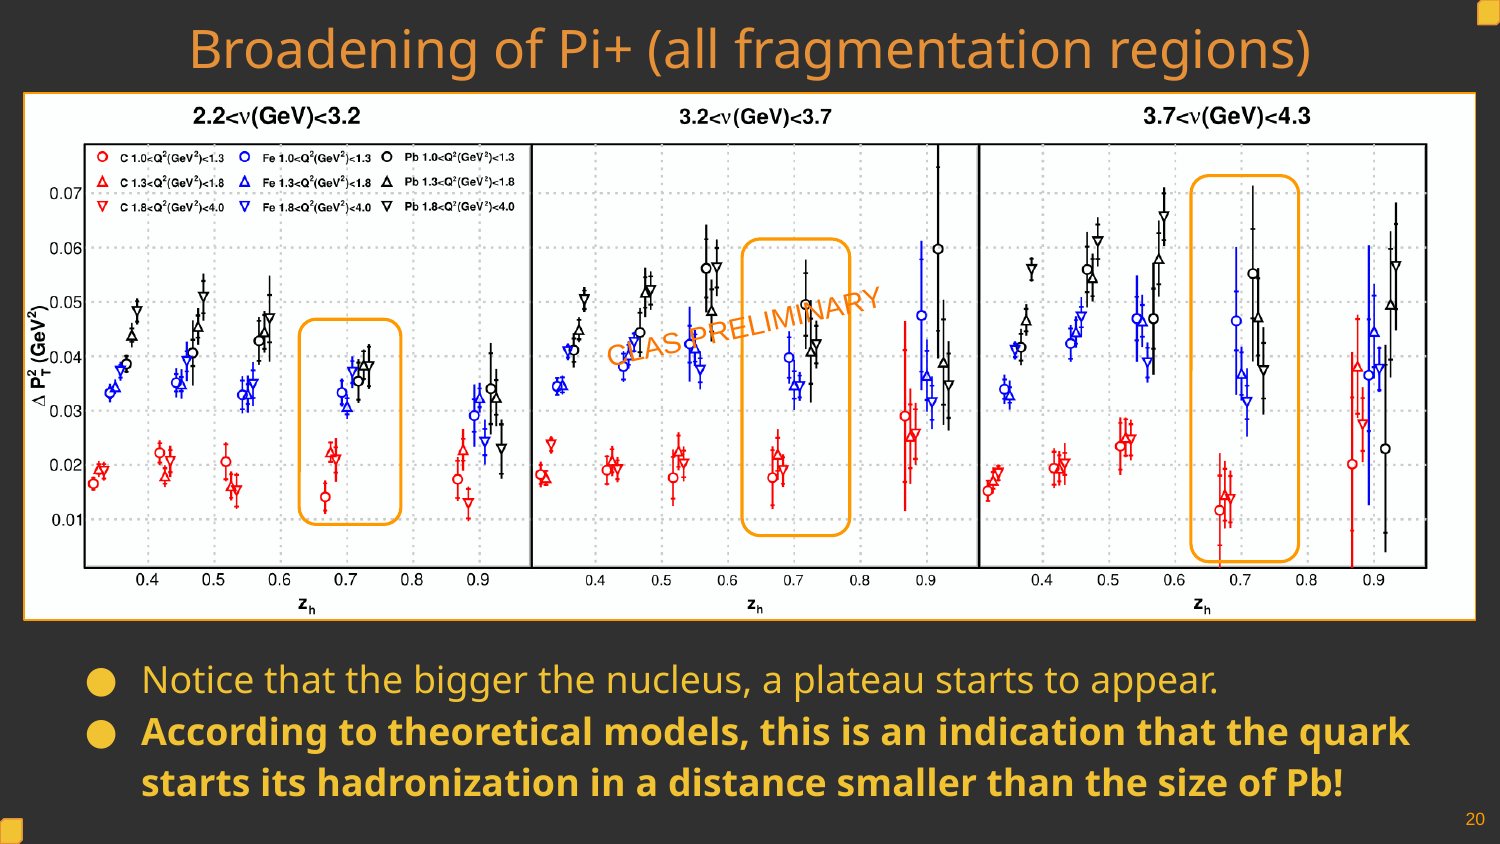

Broadening of Pi+ (all fragmentation regions)
CLAS PRELIMINARY
# Notice that the bigger the nucleus, a plateau starts to appear.
According to theoretical models, this is an indication that the quark starts its hadronization in a distance smaller than the size of Pb!